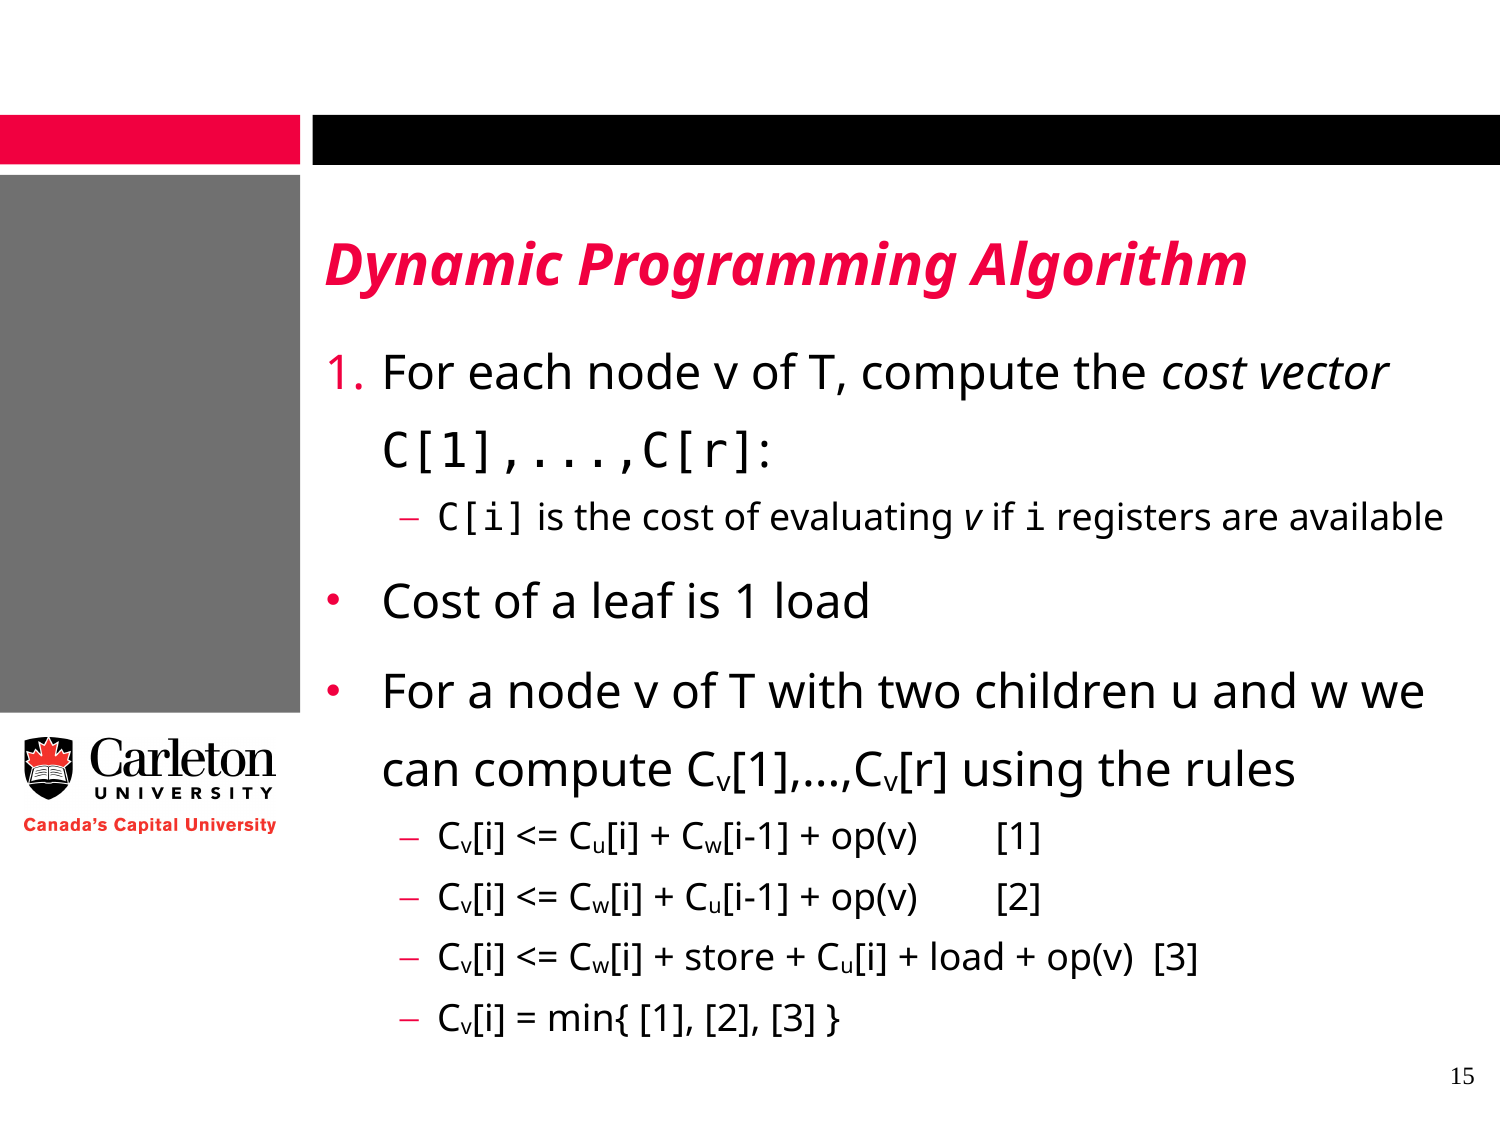

# Dynamic Programming Algorithm
For each node v of T, compute the cost vector C[1],...,C[r]:
C[i] is the cost of evaluating v if i registers are available
Cost of a leaf is 1 load
For a node v of T with two children u and w we can compute Cv[1],...,Cv[r] using the rules
Cv[i] <= Cu[i] + Cw[i-1] + op(v) [1]
Cv[i] <= Cw[i] + Cu[i-1] + op(v) [2]
Cv[i] <= Cw[i] + store + Cu[i] + load + op(v) [3]
Cv[i] = min{ [1], [2], [3] }
15